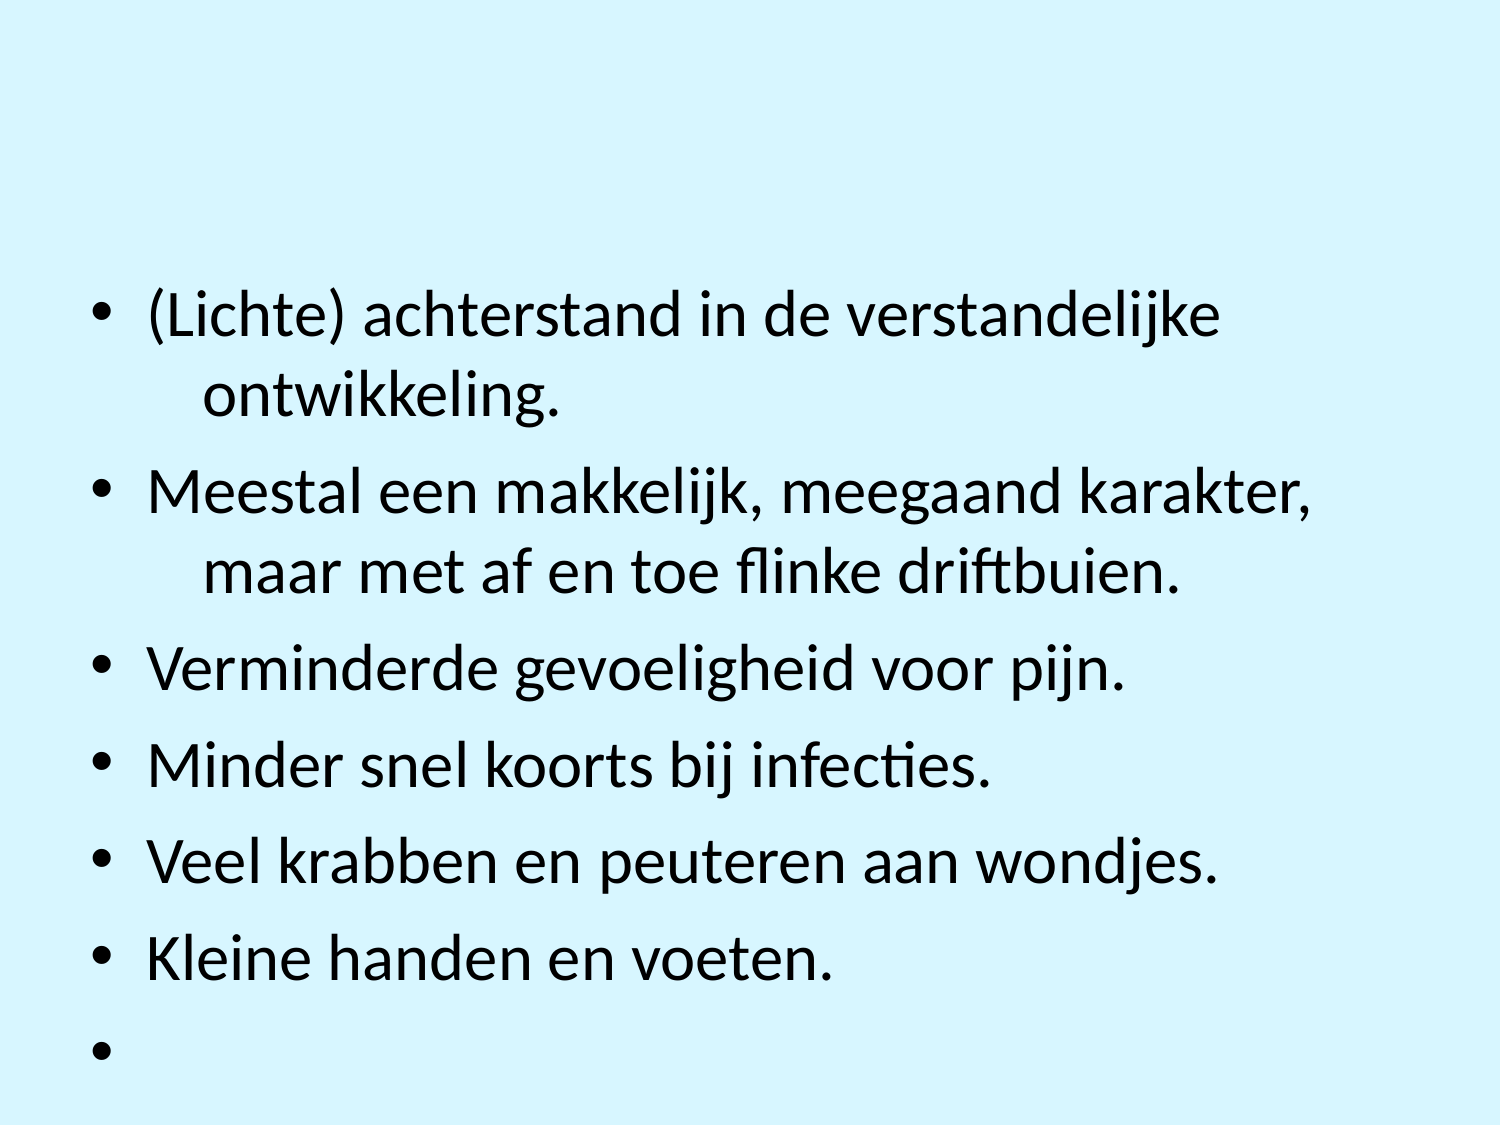

#
(Lichte) achterstand in de verstandelijke ontwikkeling.
Meestal een makkelijk, meegaand karakter, maar met af en toe flinke driftbuien.
Verminderde gevoeligheid voor pijn.
Minder snel koorts bij infecties.
Veel krabben en peuteren aan wondjes.
Kleine handen en voeten.